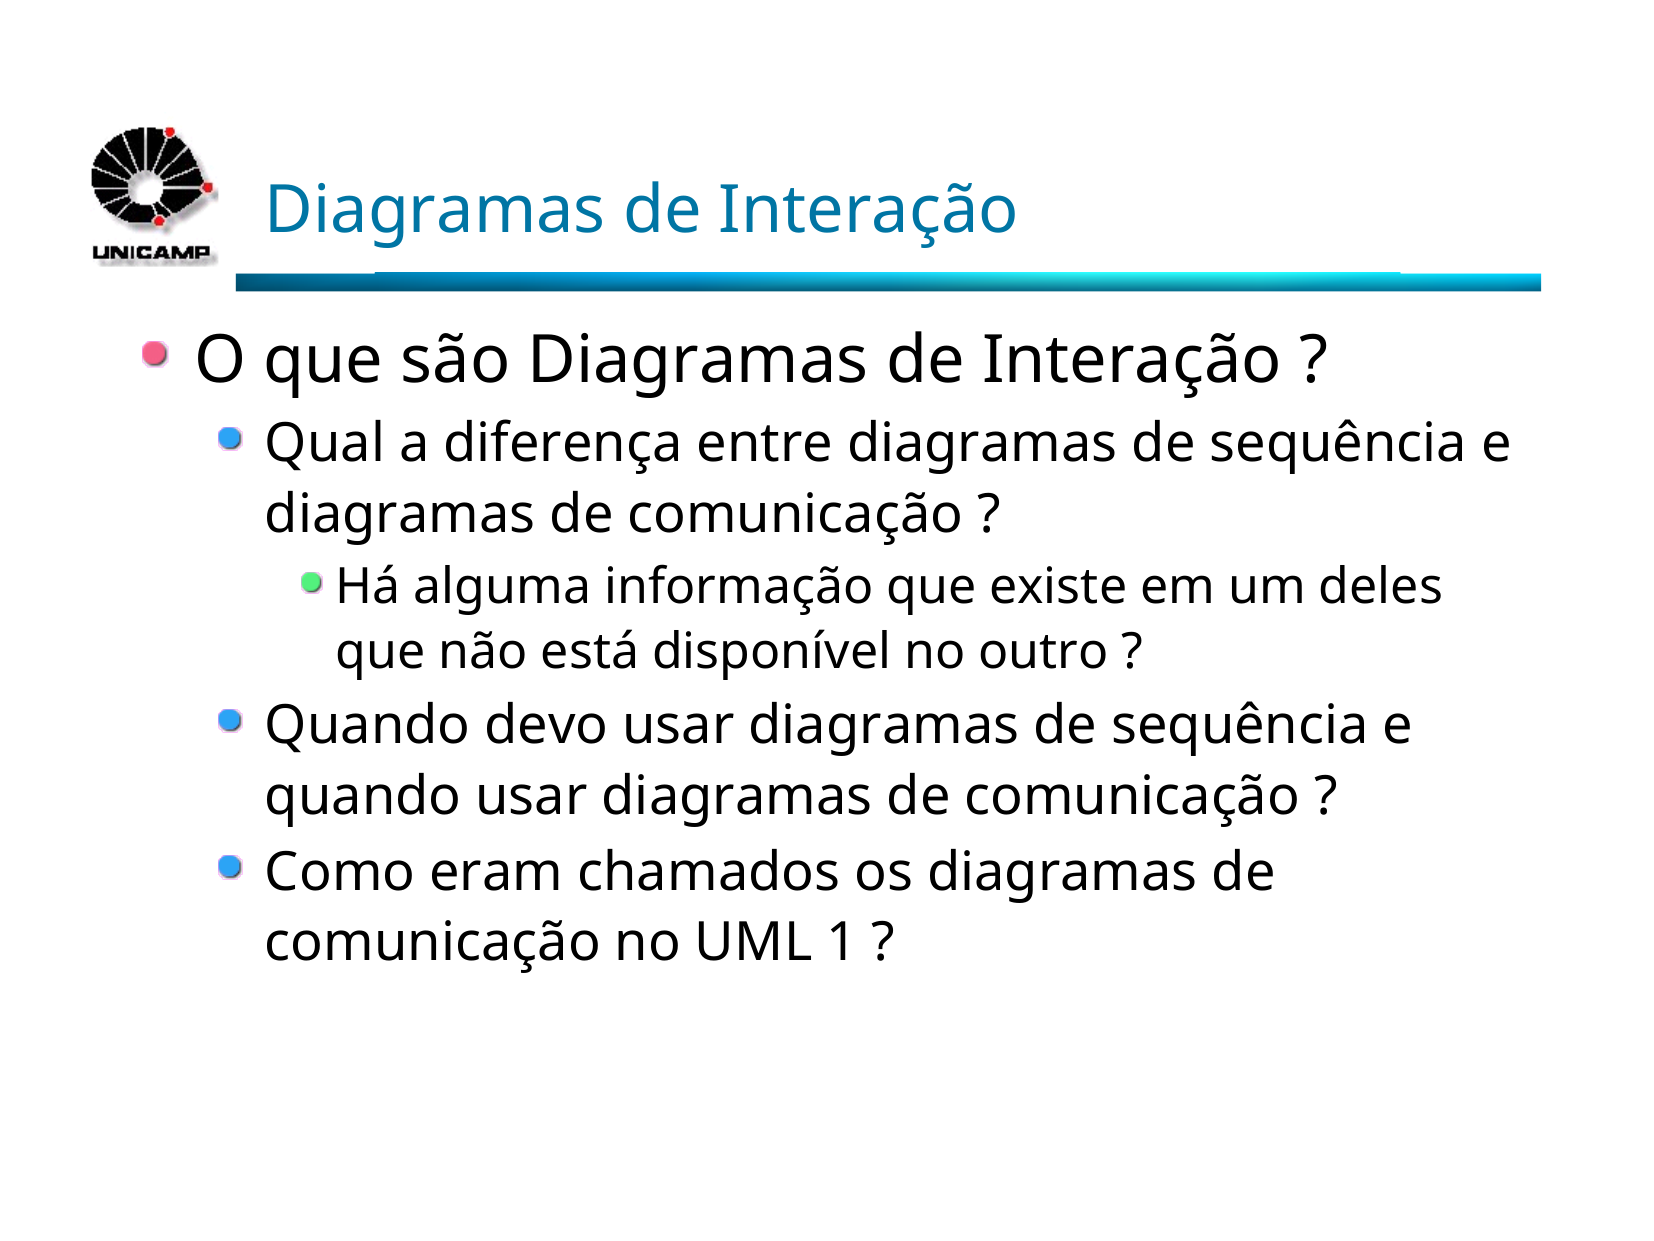

# Diagramas de Interação
O que são Diagramas de Interação ?
Qual a diferença entre diagramas de sequência e diagramas de comunicação ?
Há alguma informação que existe em um deles que não está disponível no outro ?
Quando devo usar diagramas de sequência e quando usar diagramas de comunicação ?
Como eram chamados os diagramas de comunicação no UML 1 ?